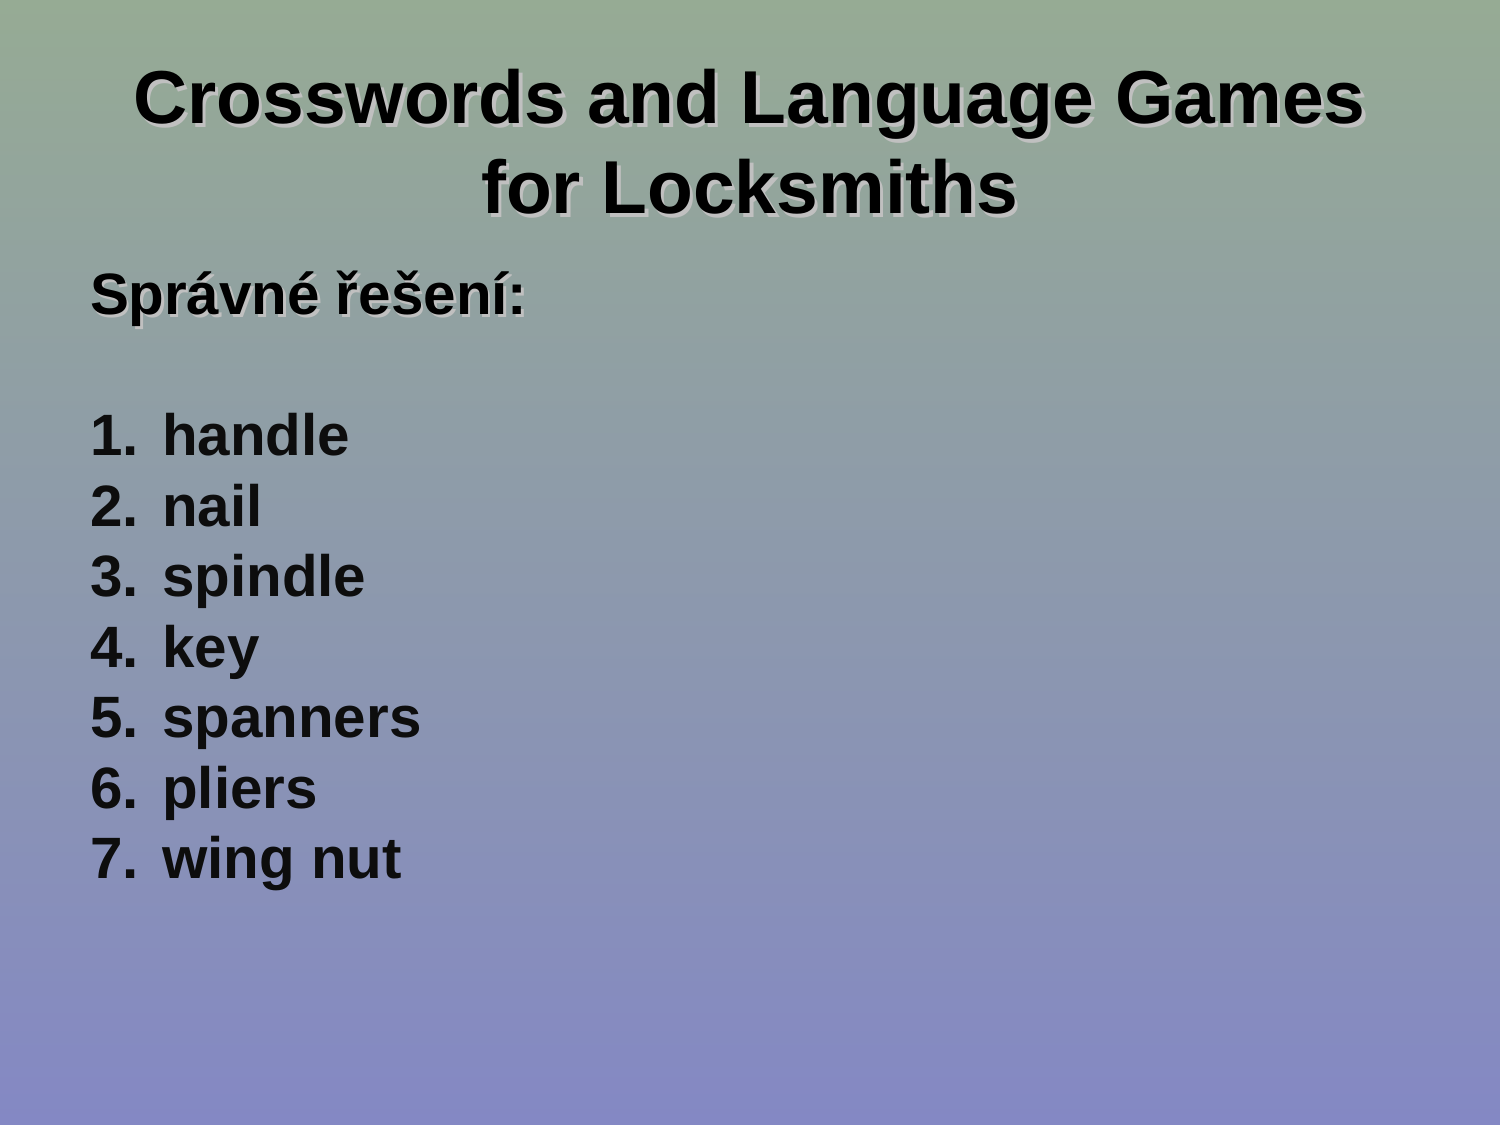

# Crosswords and Language Games for Locksmiths
Správné řešení:
 handle
 nail
 spindle
 key
 spanners
 pliers
 wing nut